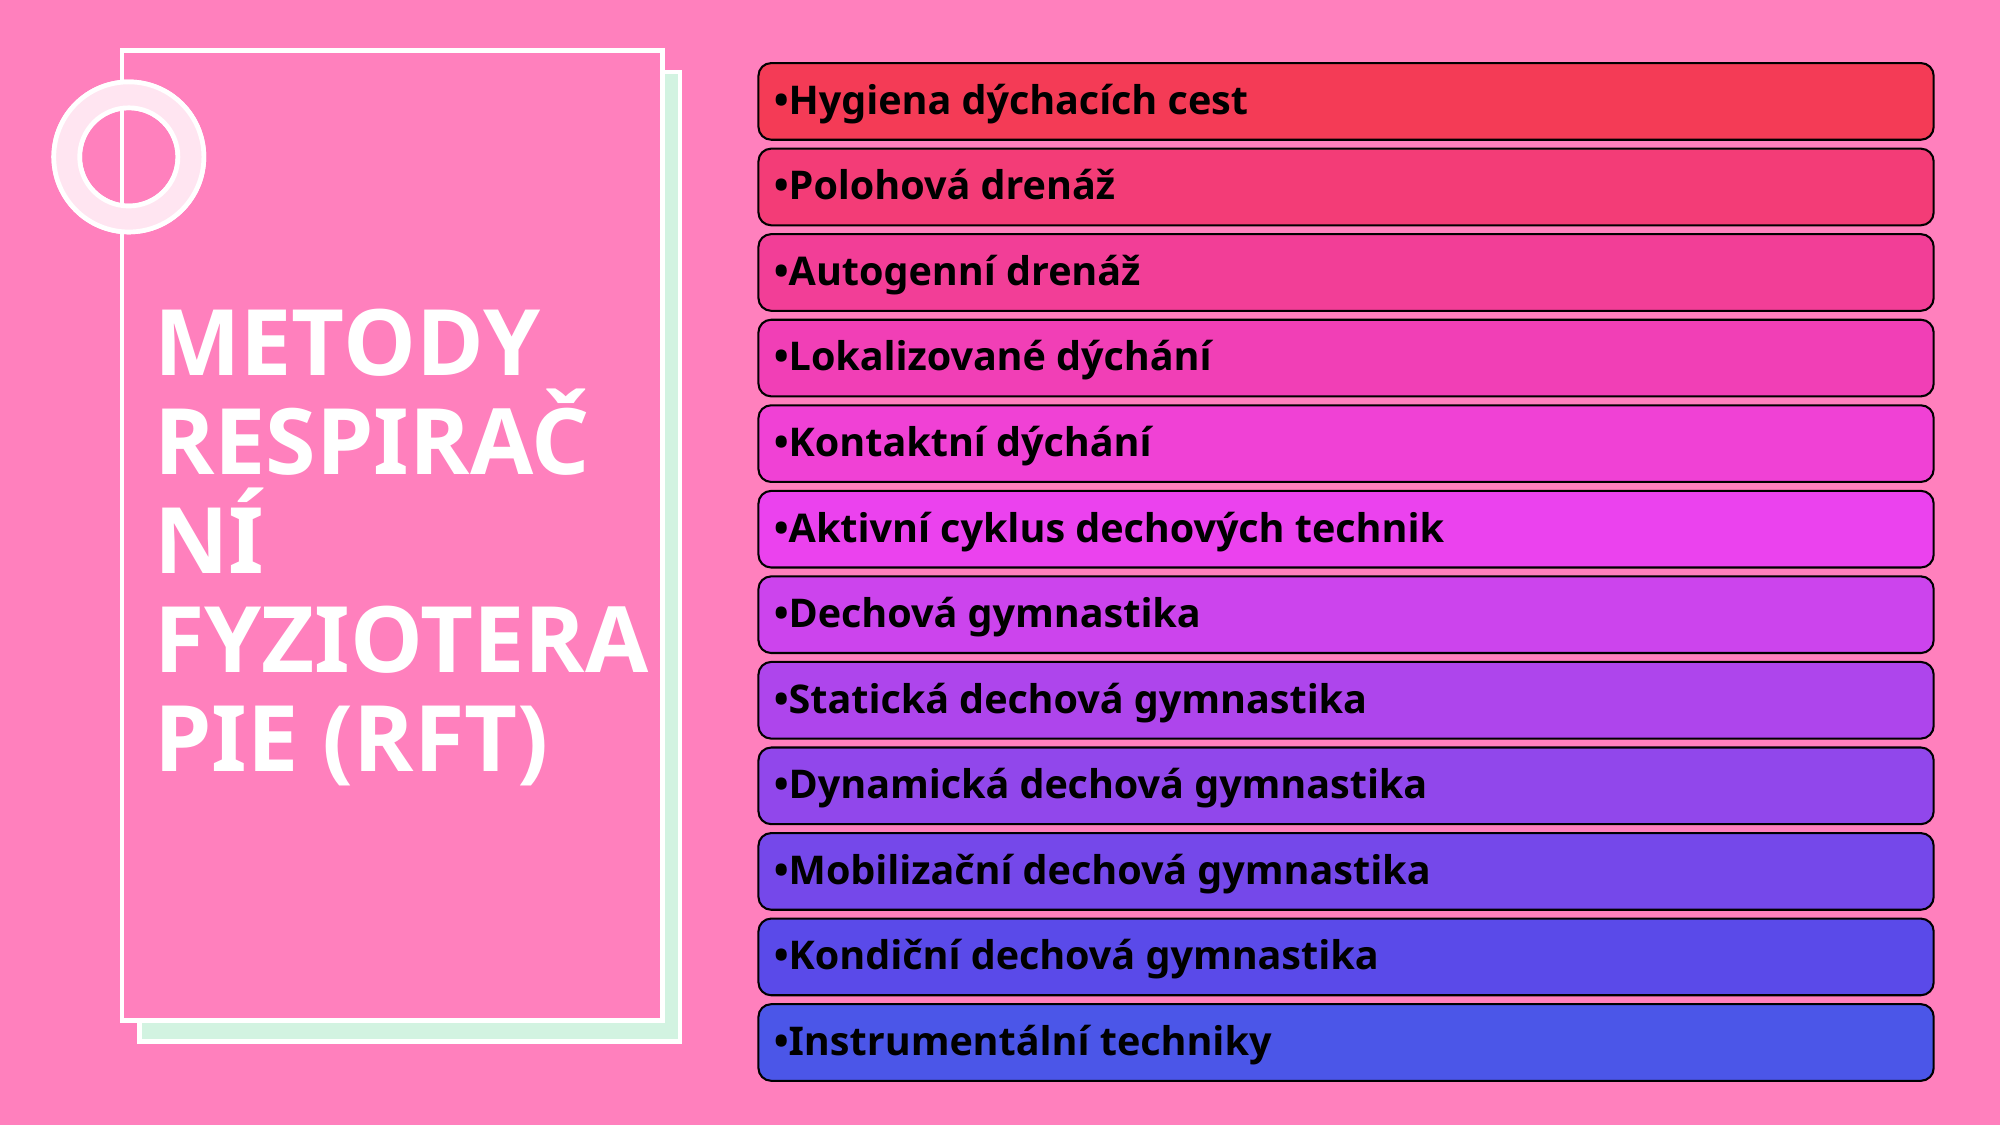

•Hygiena dýchacích cest
•Polohová drenáž
•Autogenní drenáž
•Lokalizované dýchání
•Kontaktní dýchání
•Aktivní cyklus dechových technik
•Dechová gymnastika
•Statická dechová gymnastika
•Dynamická dechová gymnastika
•Mobilizační dechová gymnastika
•Kondiční dechová gymnastika
•Instrumentální techniky
# METODY RESPIRAČNÍ FYZIOTERAPIE (RFT)